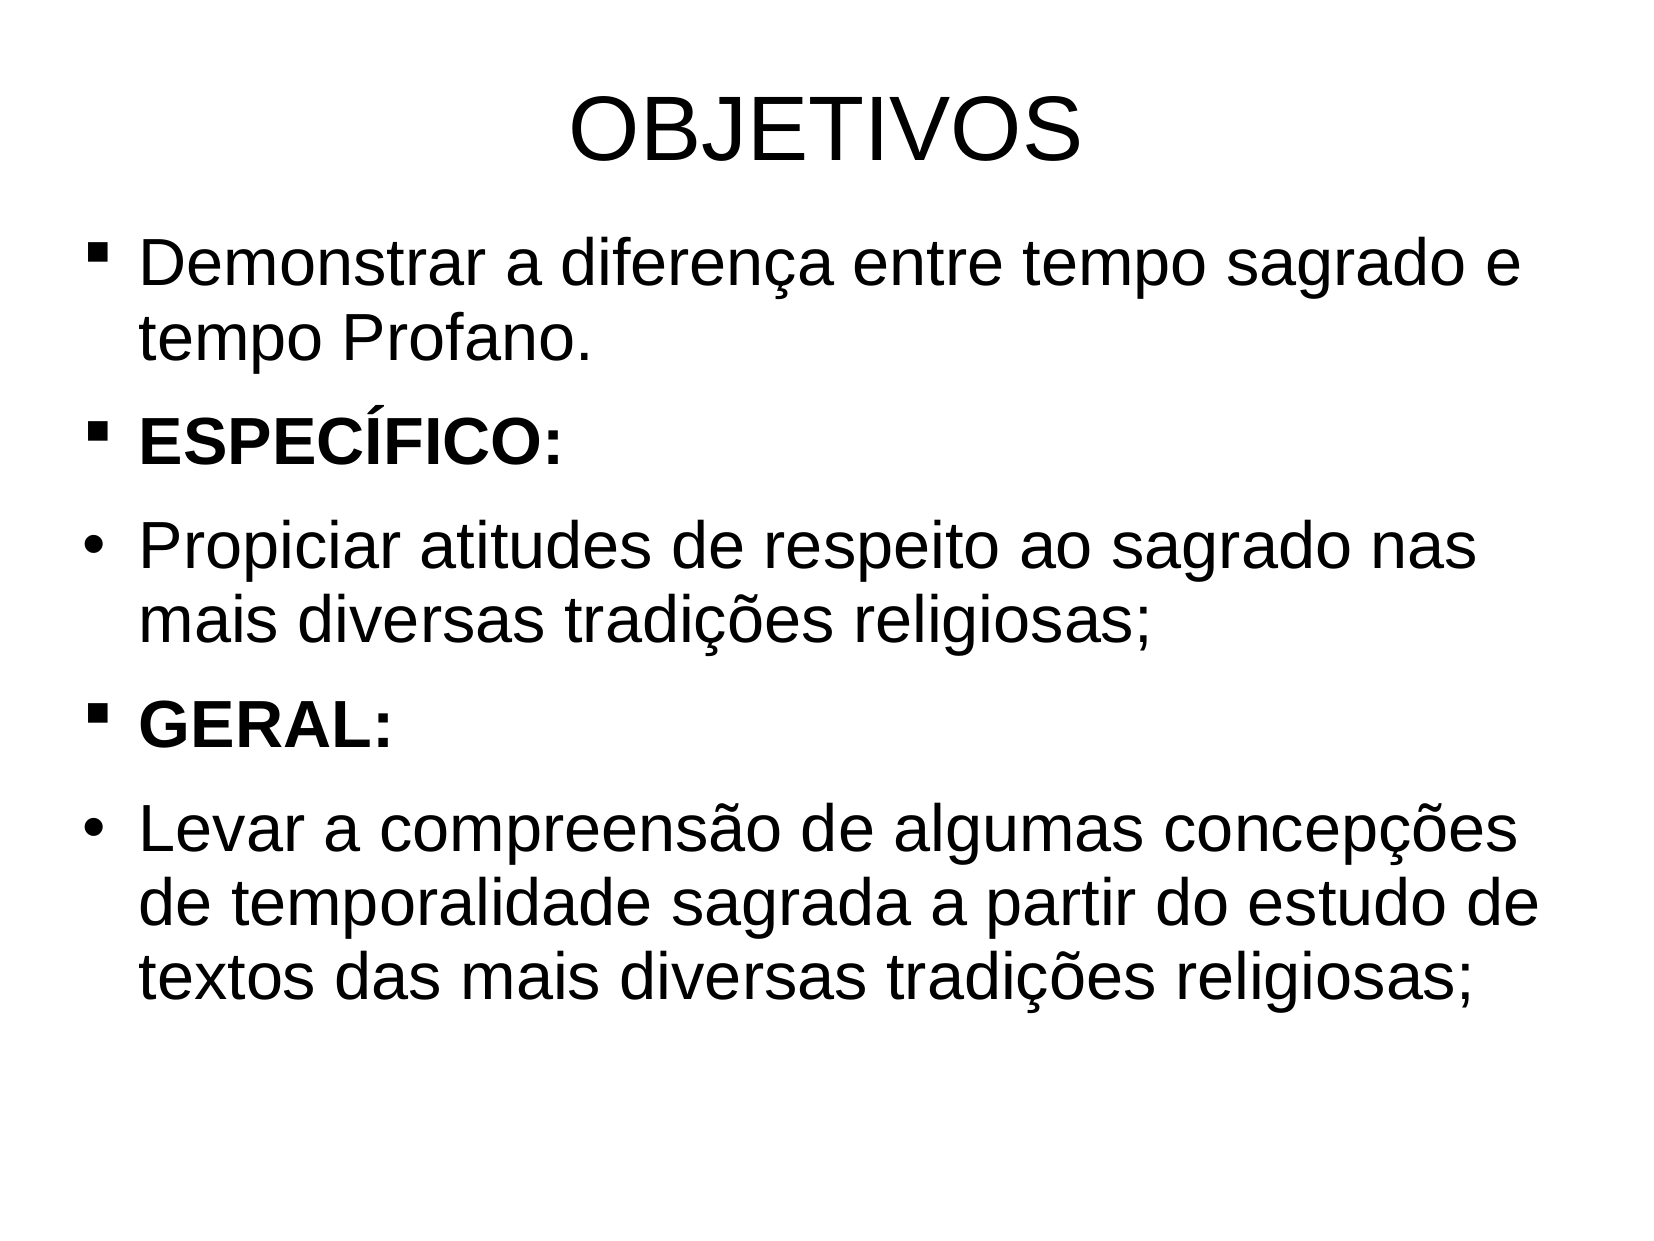

# OBJETIVOS
Demonstrar a diferença entre tempo sagrado e tempo Profano.
ESPECÍFICO:
Propiciar atitudes de respeito ao sagrado nas mais diversas tradições religiosas;
GERAL:
Levar a compreensão de algumas concepções de temporalidade sagrada a partir do estudo de textos das mais diversas tradições religiosas;